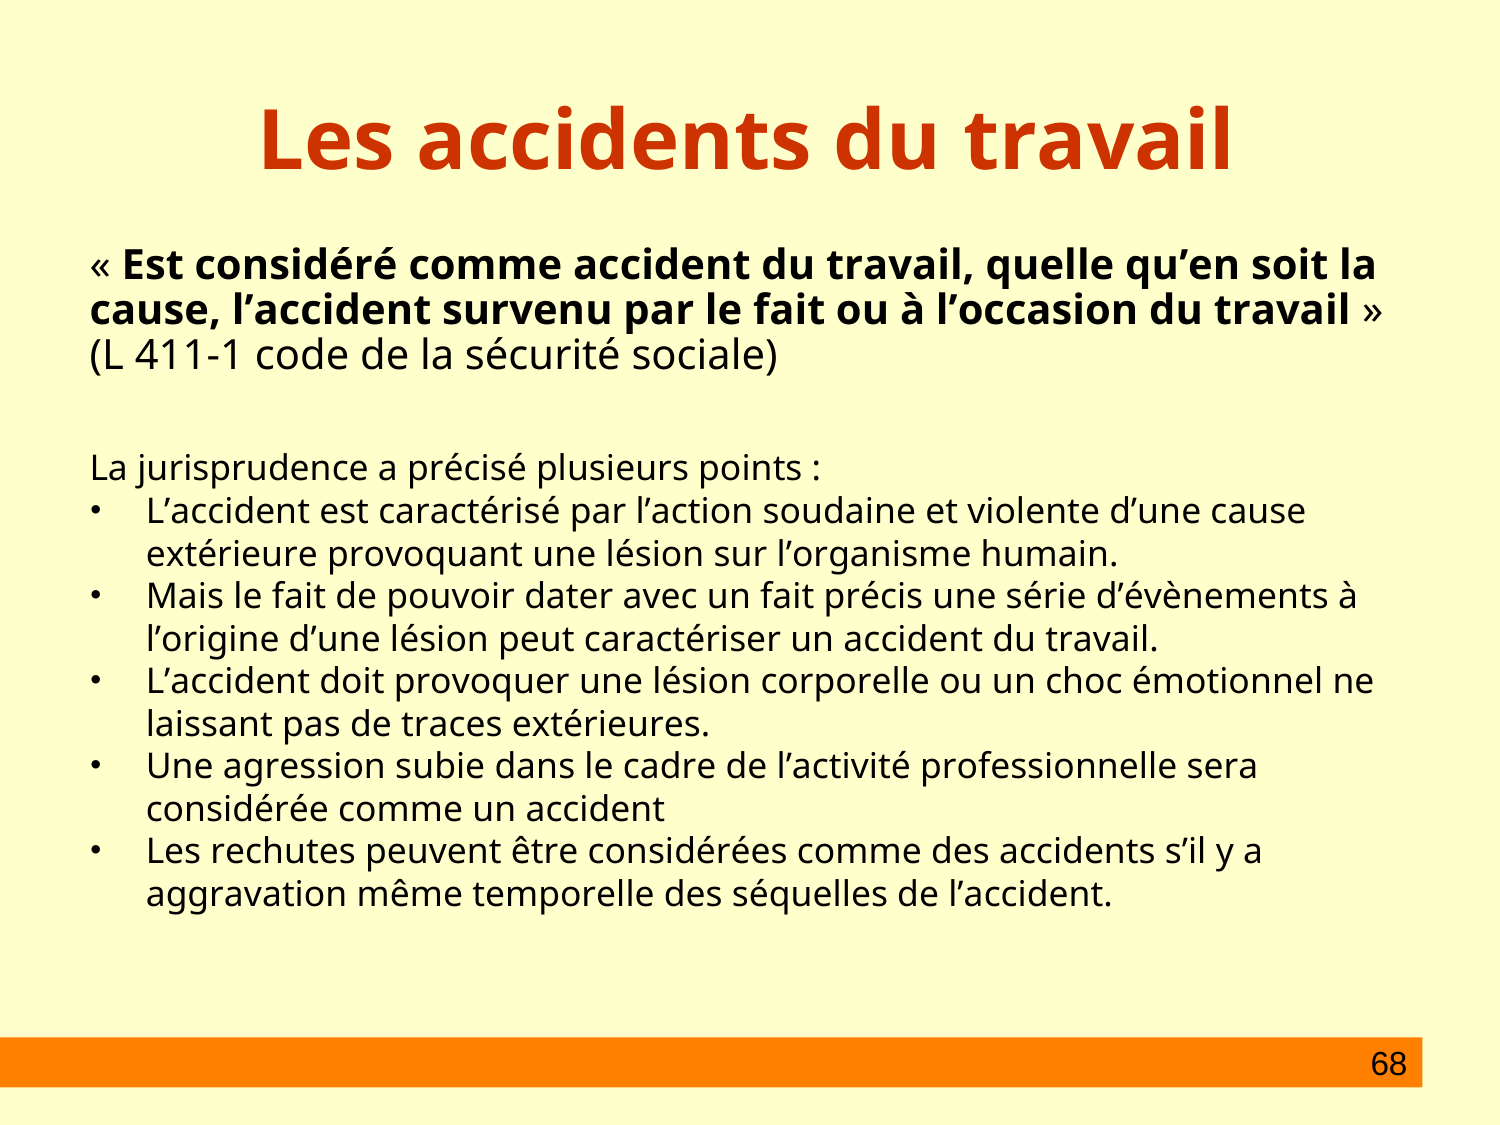

# Les accidents du travail
« Est considéré comme accident du travail, quelle qu’en soit la cause, l’accident survenu par le fait ou à l’occasion du travail » (L 411-1 code de la sécurité sociale)‏
La jurisprudence a précisé plusieurs points :
L’accident est caractérisé par l’action soudaine et violente d’une cause extérieure provoquant une lésion sur l’organisme humain.
Mais le fait de pouvoir dater avec un fait précis une série d’évènements à l’origine d’une lésion peut caractériser un accident du travail.
L’accident doit provoquer une lésion corporelle ou un choc émotionnel ne laissant pas de traces extérieures.
Une agression subie dans le cadre de l’activité professionnelle sera considérée comme un accident
Les rechutes peuvent être considérées comme des accidents s’il y a aggravation même temporelle des séquelles de l’accident.